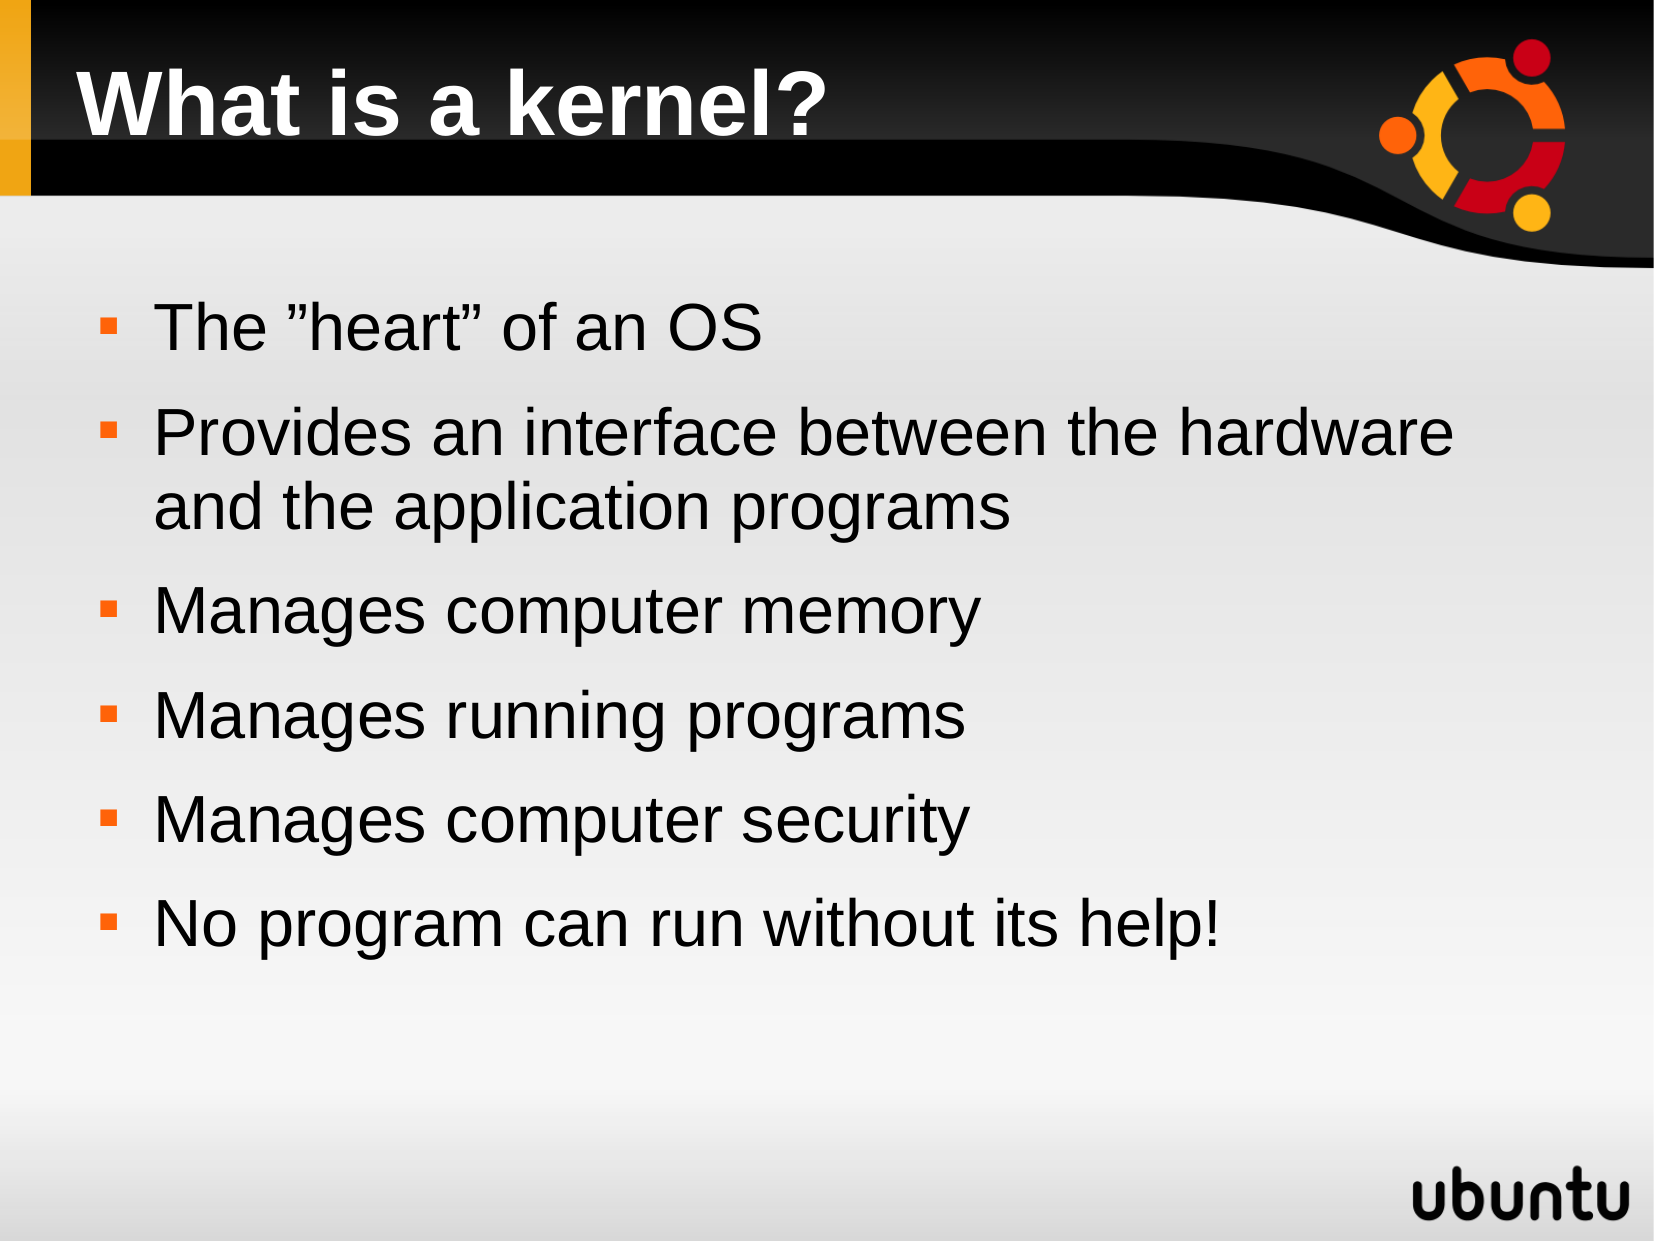

# What is a kernel?
The ”heart” of an OS
Provides an interface between the hardware and the application programs
Manages computer memory
Manages running programs
Manages computer security
No program can run without its help!